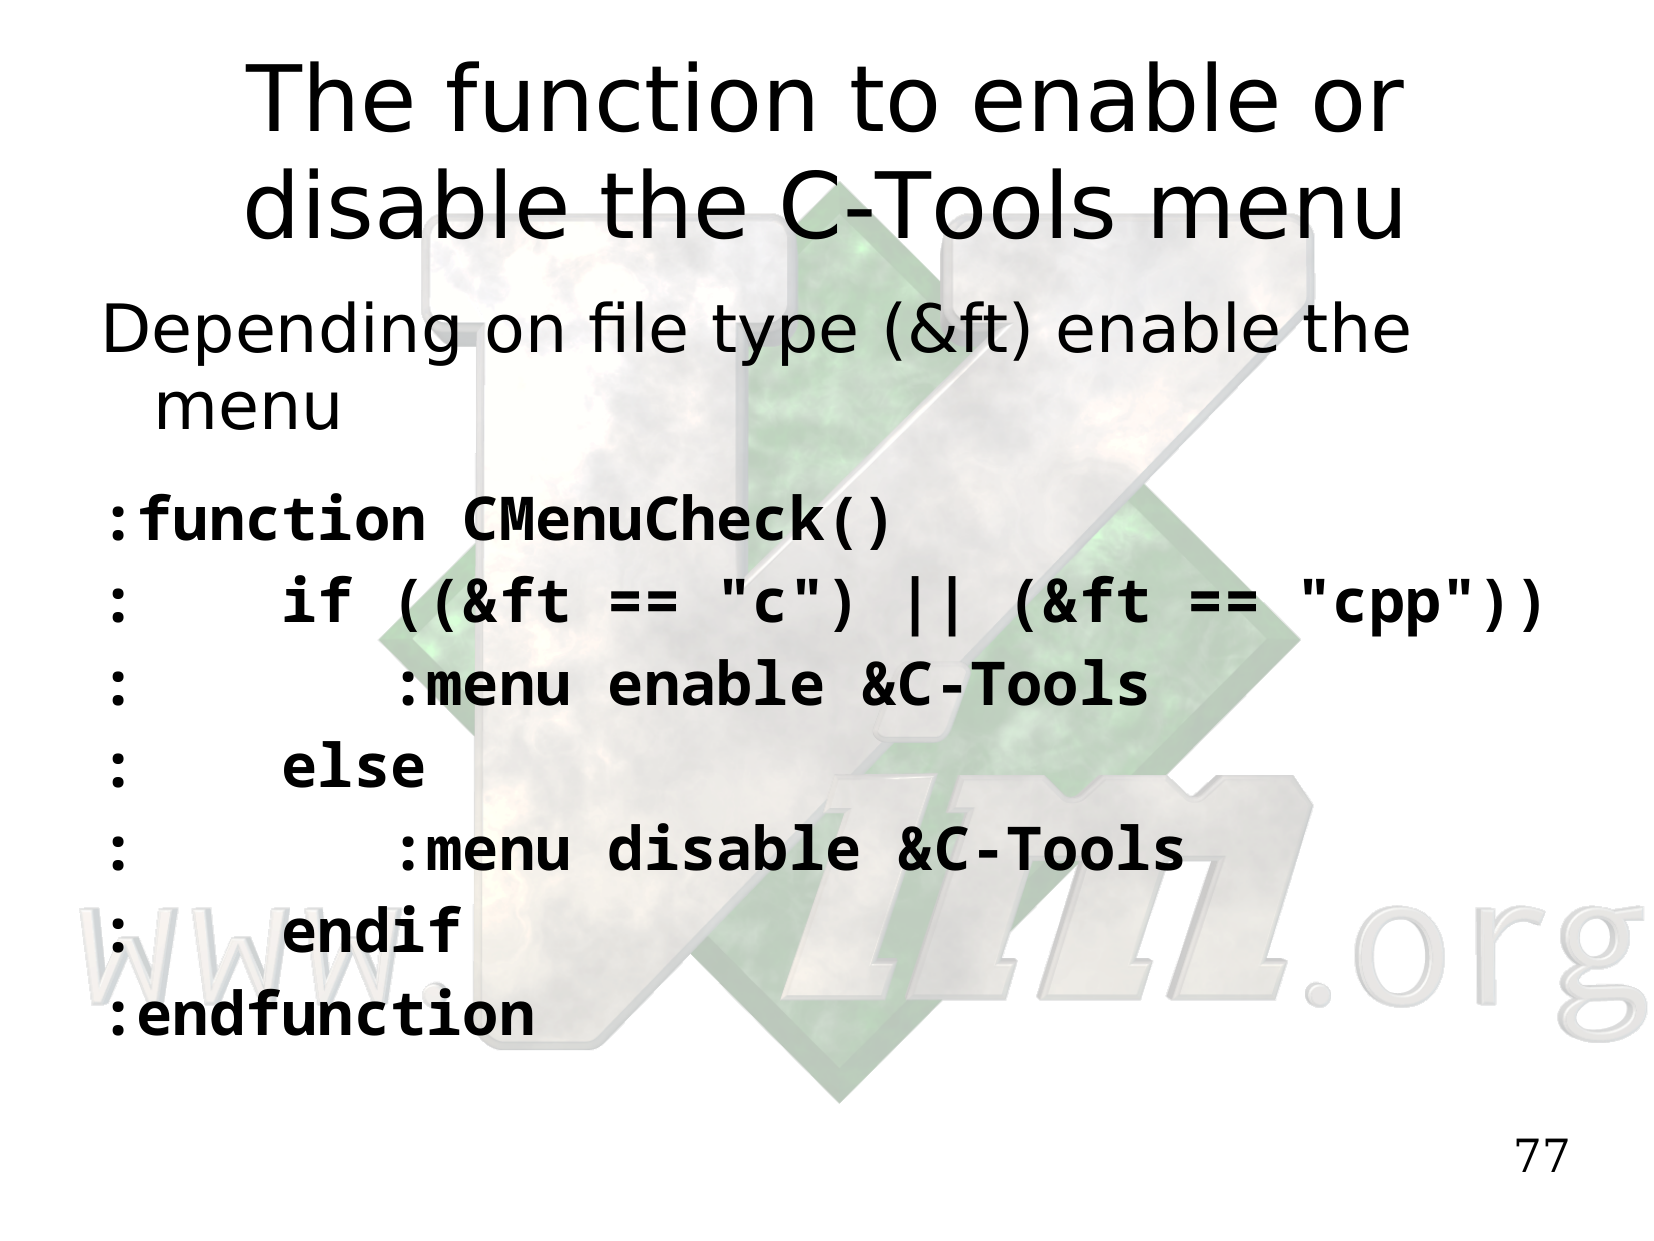

# The function to enable or disable the C-Tools menu
Depending on file type (&ft) enable the menu
:function CMenuCheck()
: if ((&ft == "c") || (&ft == "cpp"))
: :menu enable &C-Tools
: else
: :menu disable &C-Tools
: endif
:endfunction
77